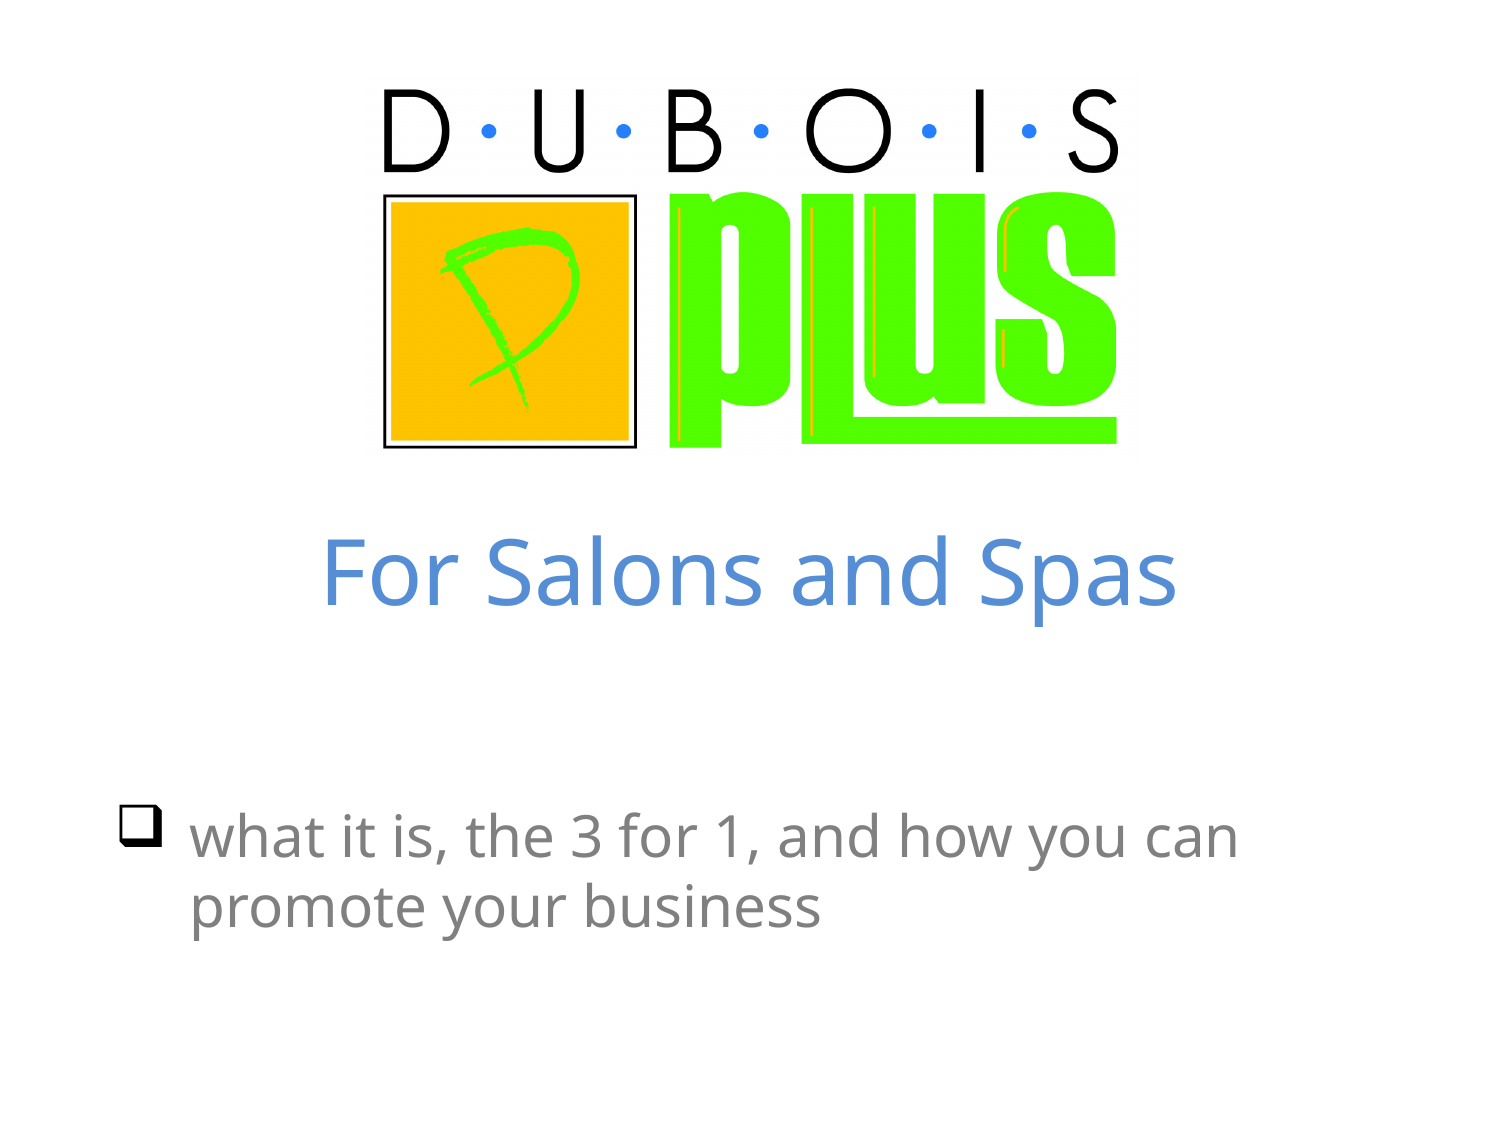

# For Salons and Spas
what it is, the 3 for 1, and how you can promote your business